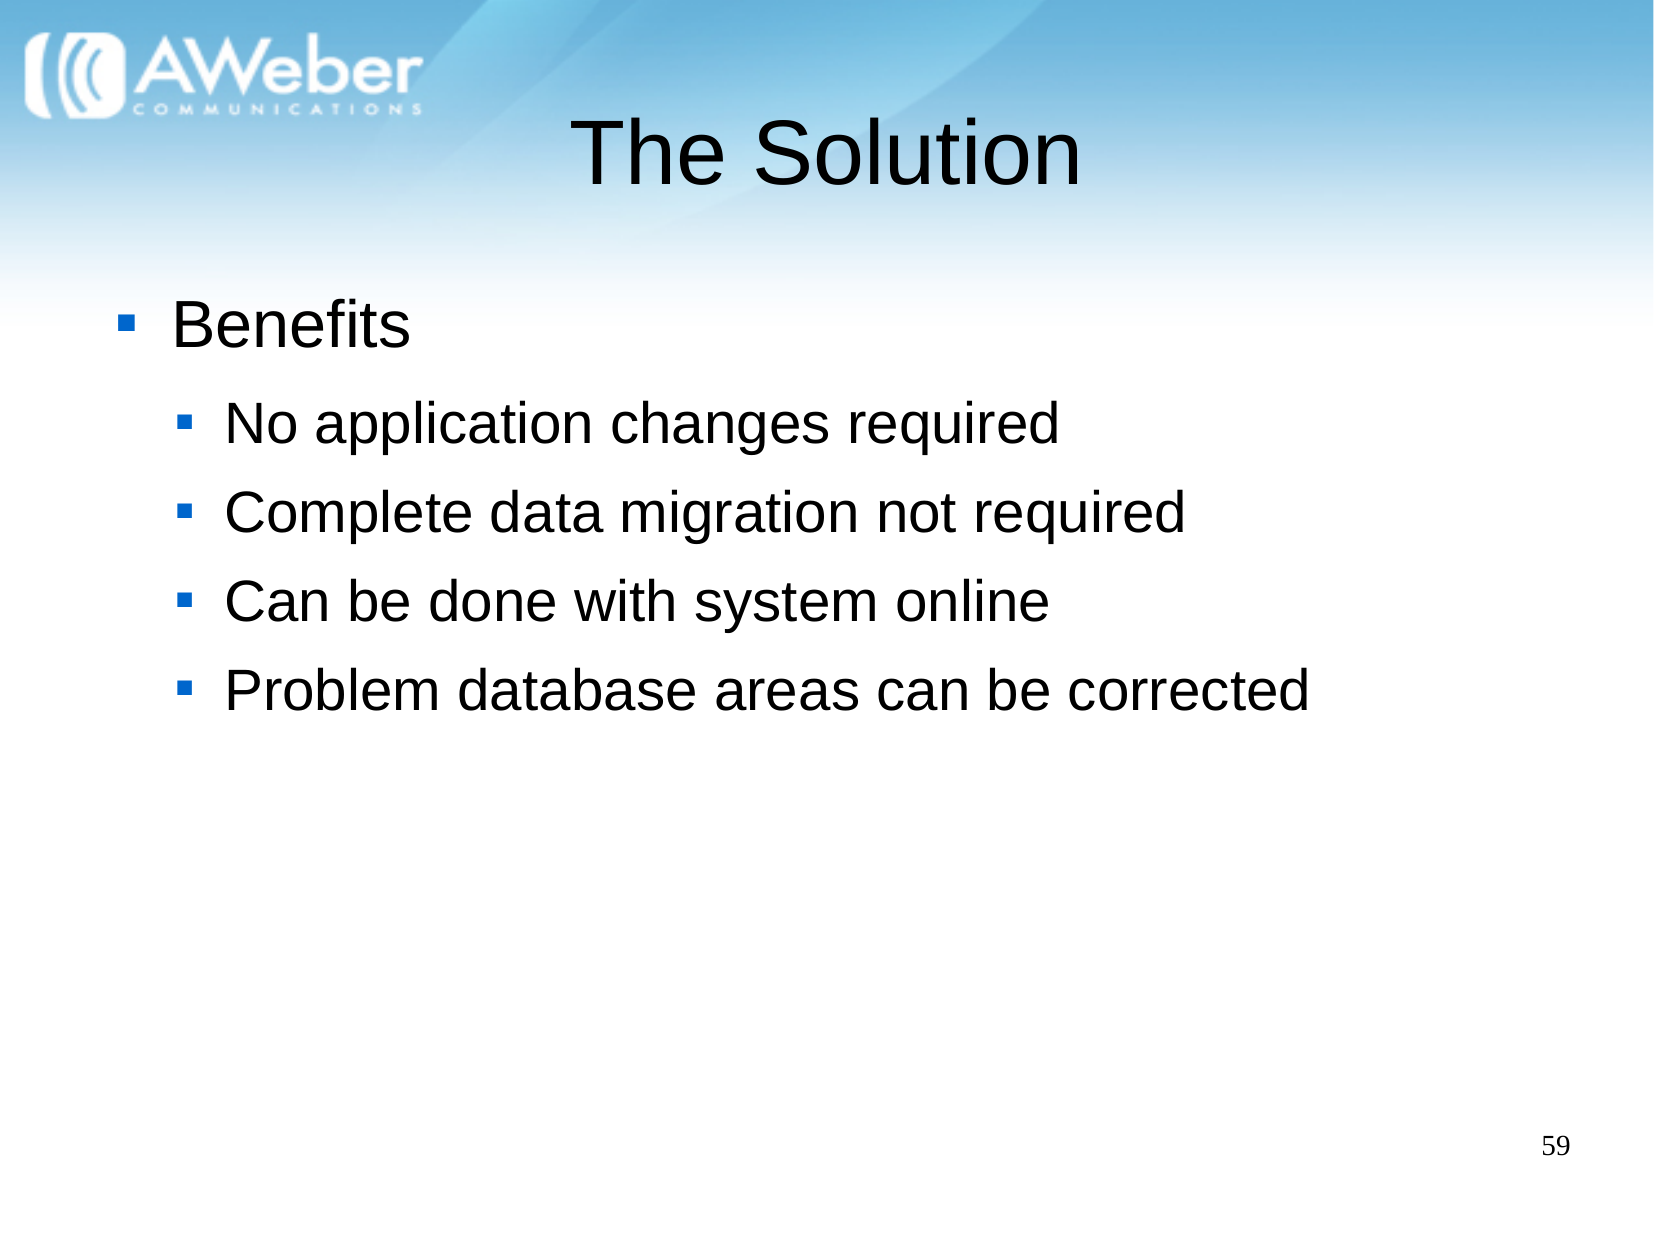

# The Solution
Benefits
No application changes required
Complete data migration not required
Can be done with system online
Problem database areas can be corrected
59